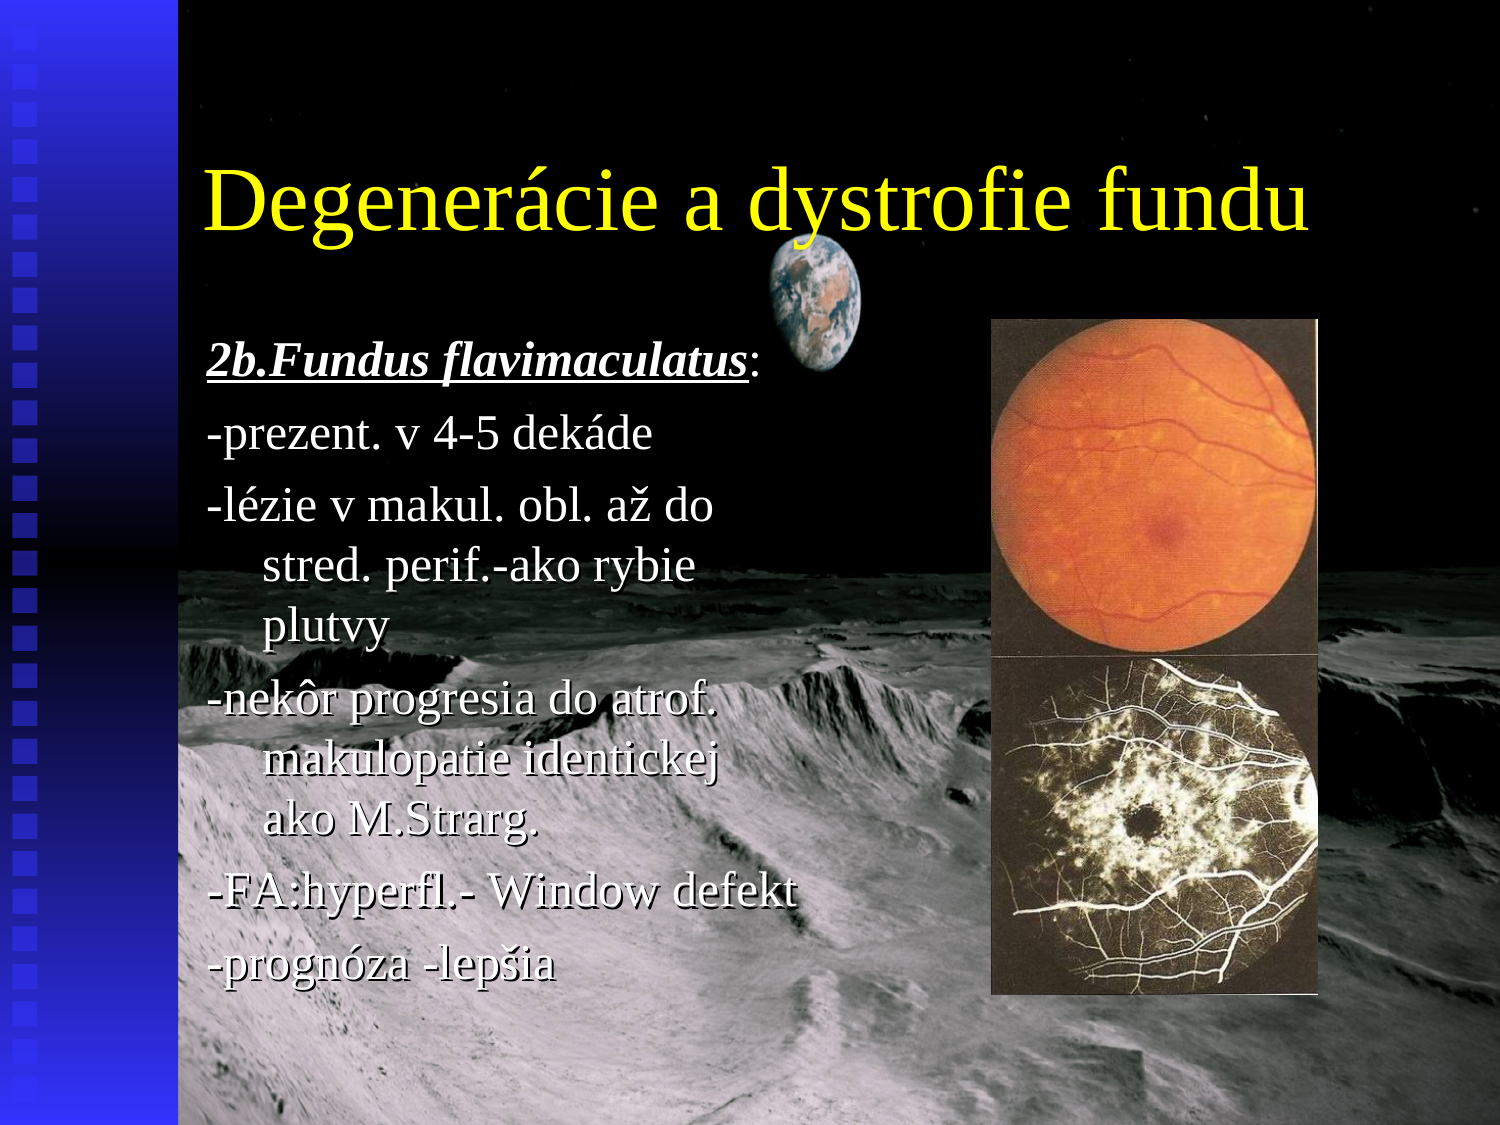

# Degenerácie a dystrofie fundu
2b.Fundus flavimaculatus:
-prezent. v 4-5 dekáde
-lézie v makul. obl. až do stred. perif.-ako rybie plutvy
-nekôr progresia do atrof. makulopatie identickej ako M.Strarg.
-FA:hyperfl.- Window defekt
-prognóza -lepšia